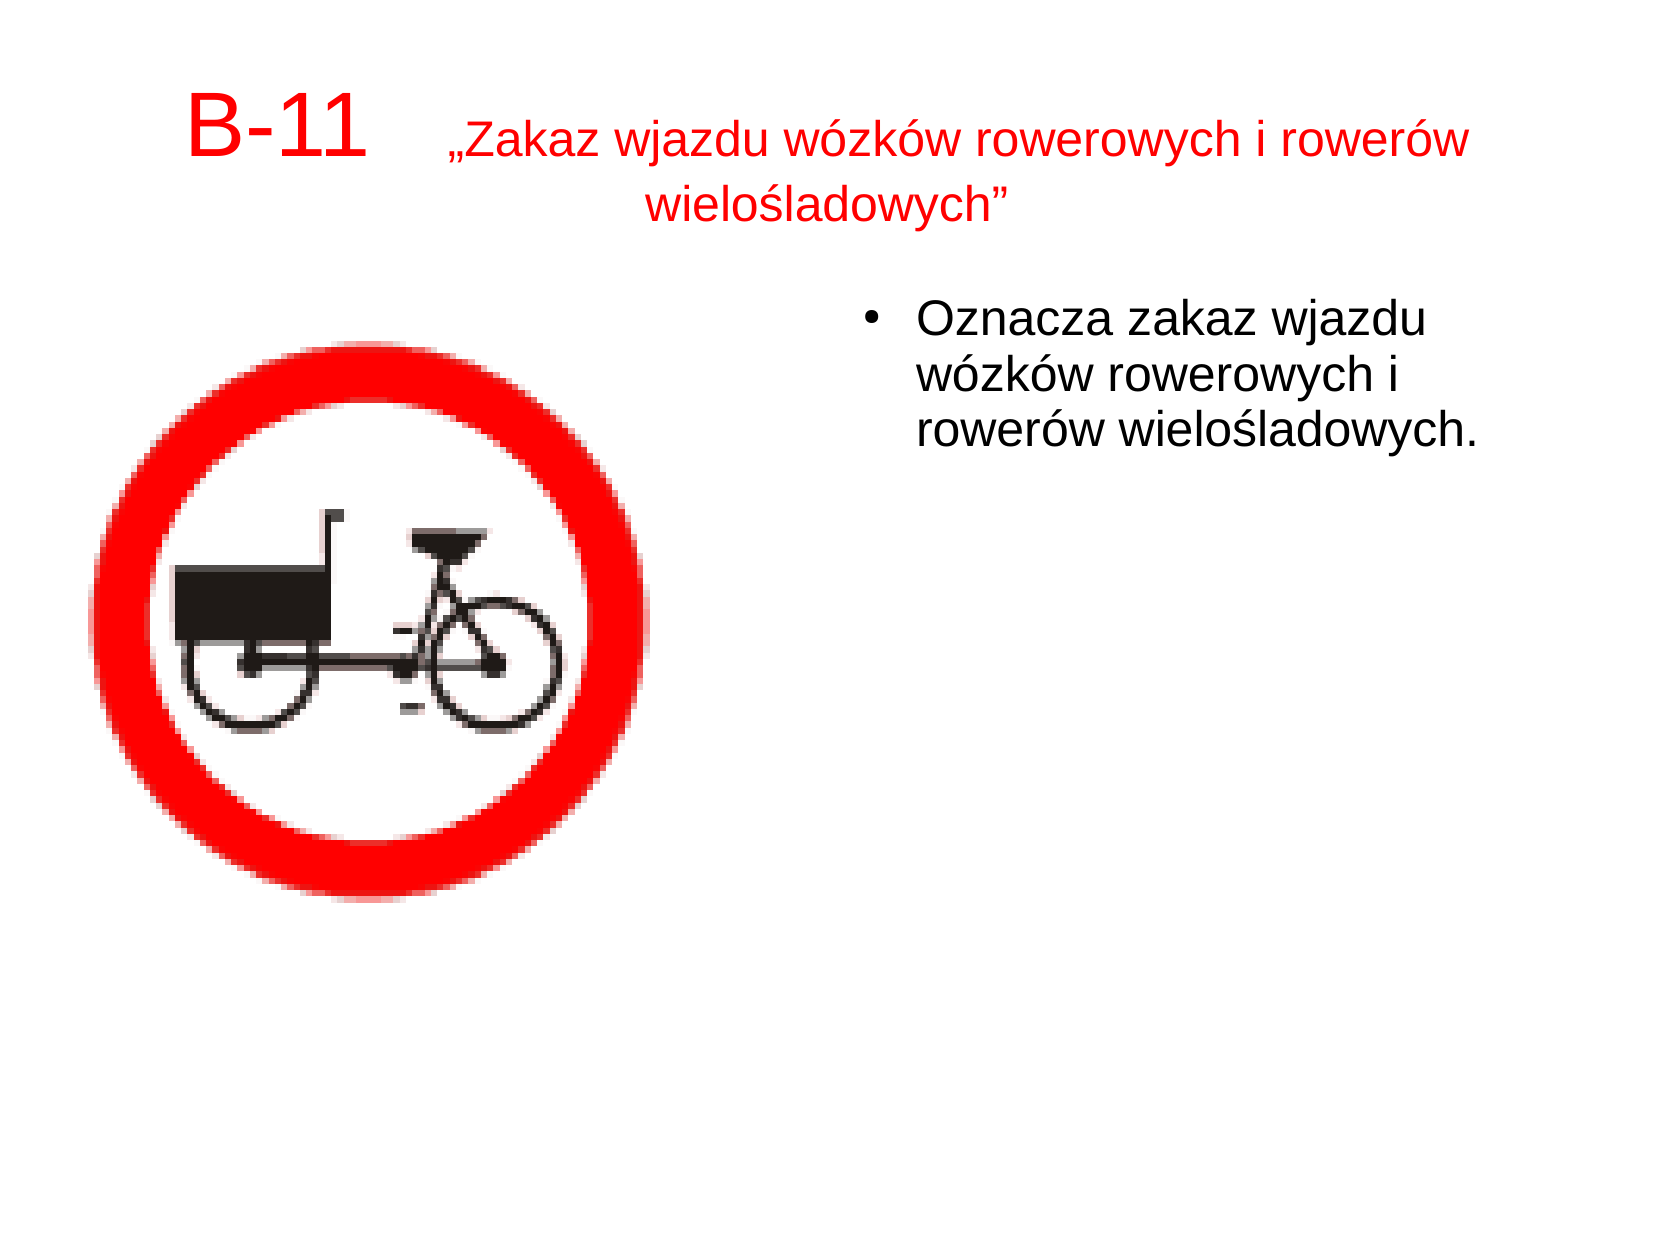

# B-11 „Zakaz wjazdu wózków rowerowych i rowerów wielośladowych”
Oznacza zakaz wjazdu wózków rowerowych i rowerów wielośladowych.